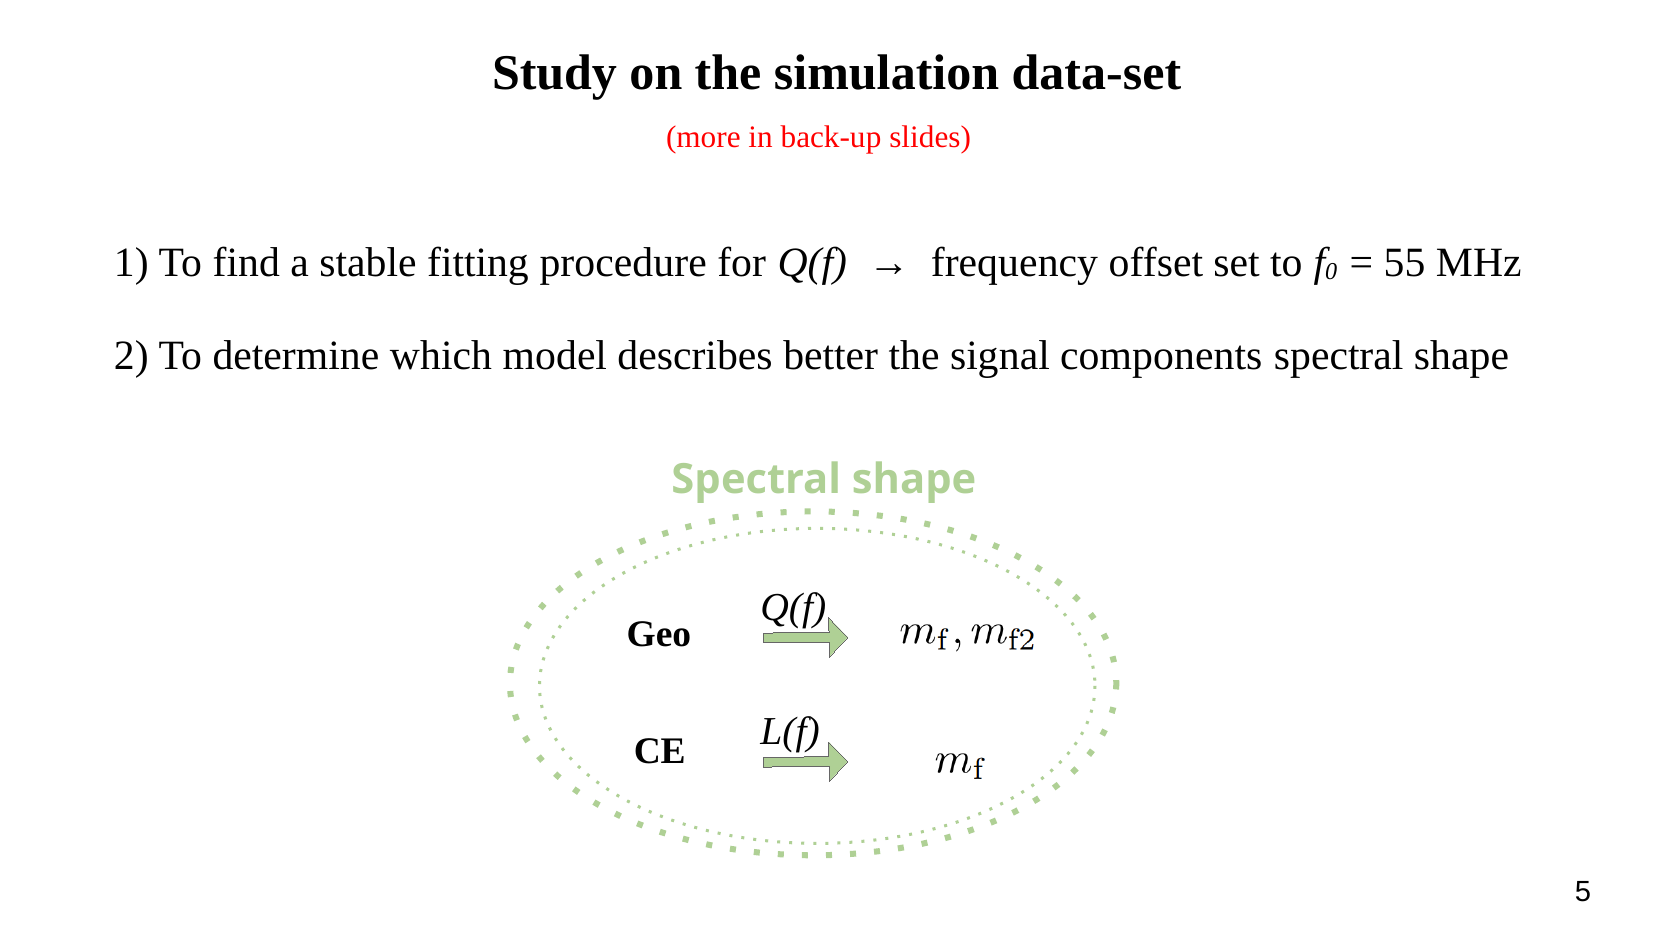

Study on the simulation data-set
(more in back-up slides)
1) To find a stable fitting procedure for Q(f) → frequency offset set to f0 = 55 MHz
2) To determine which model describes better the signal components spectral shape
Spectral shape
 Q(f)
Geo
 L(f)
CE